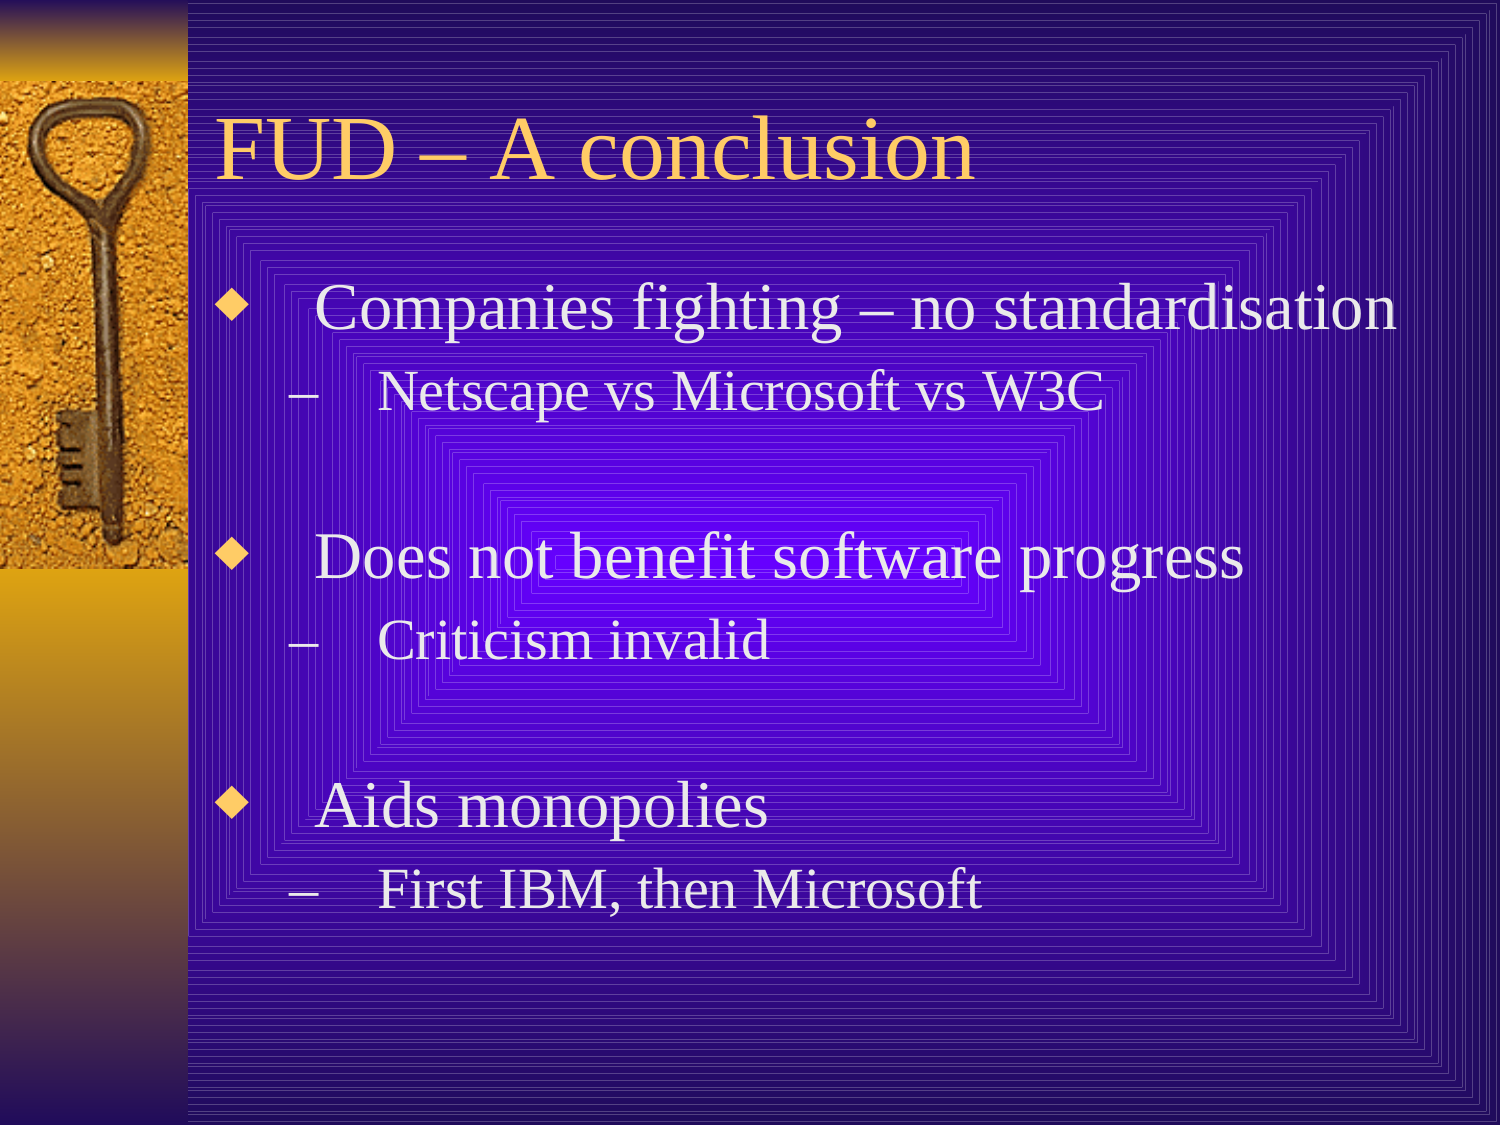

# FUD – A conclusion
Companies fighting – no standardisation
Netscape vs Microsoft vs W3C
Does not benefit software progress
Criticism invalid
Aids monopolies
First IBM, then Microsoft